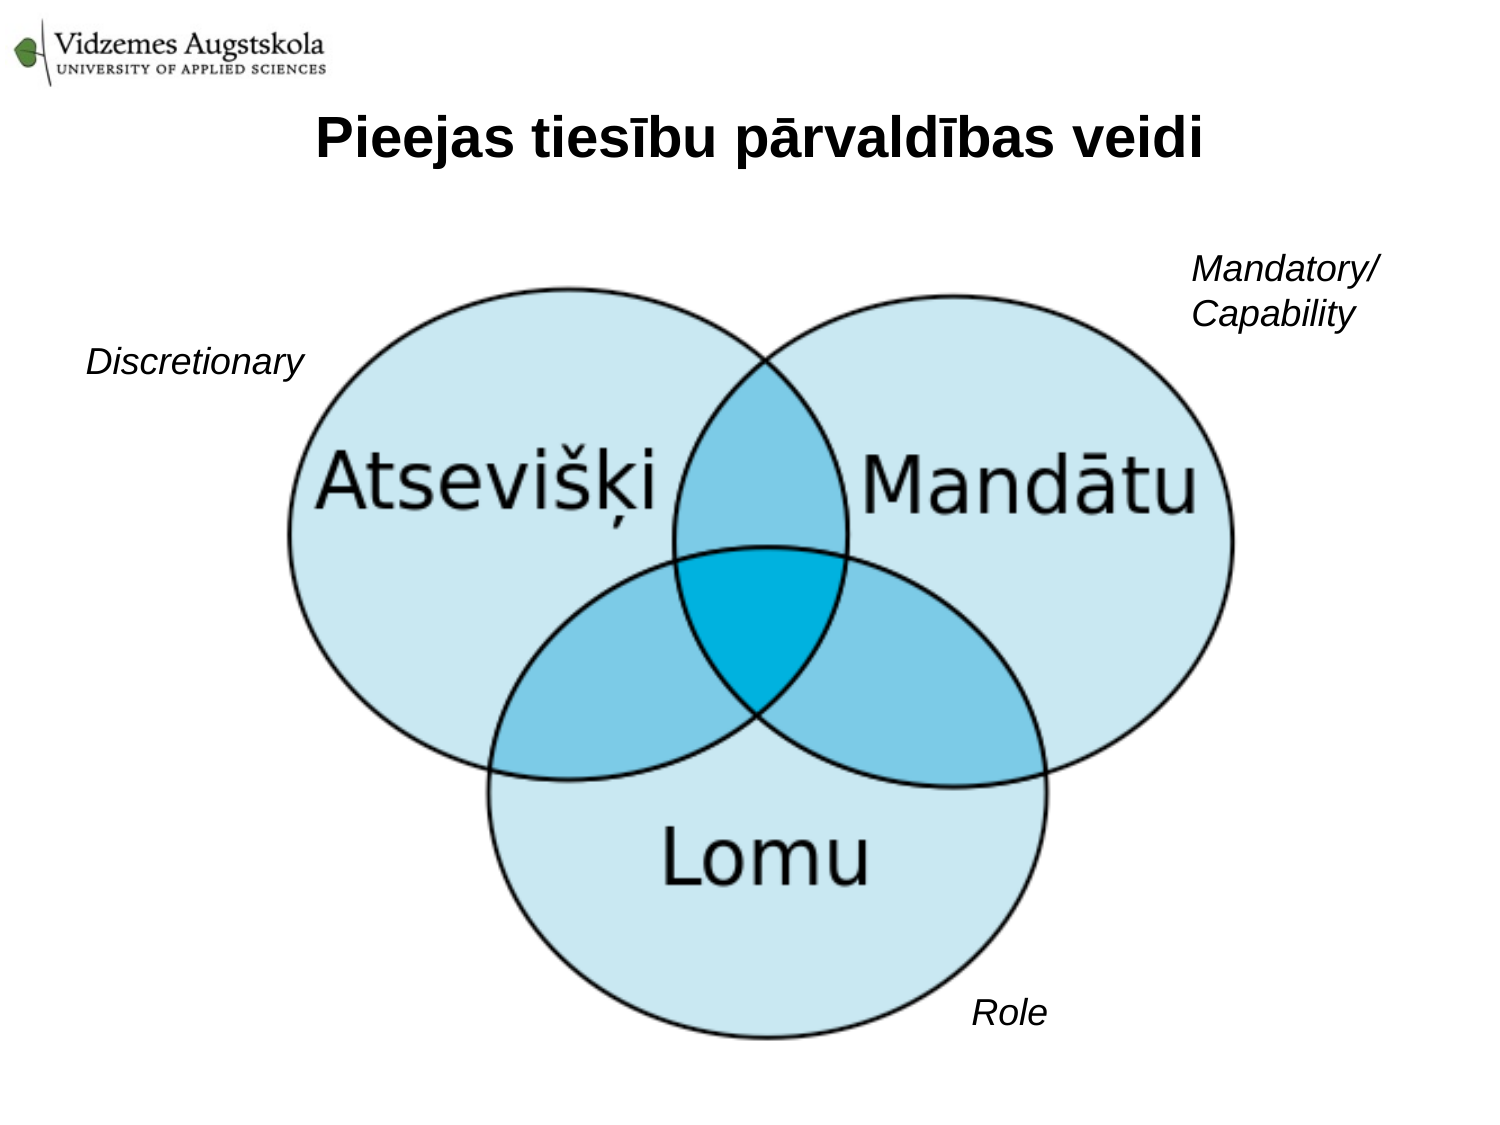

# Pieejas tiesību pārvaldības veidi
Mandatory/
Capability
Discretionary
Role